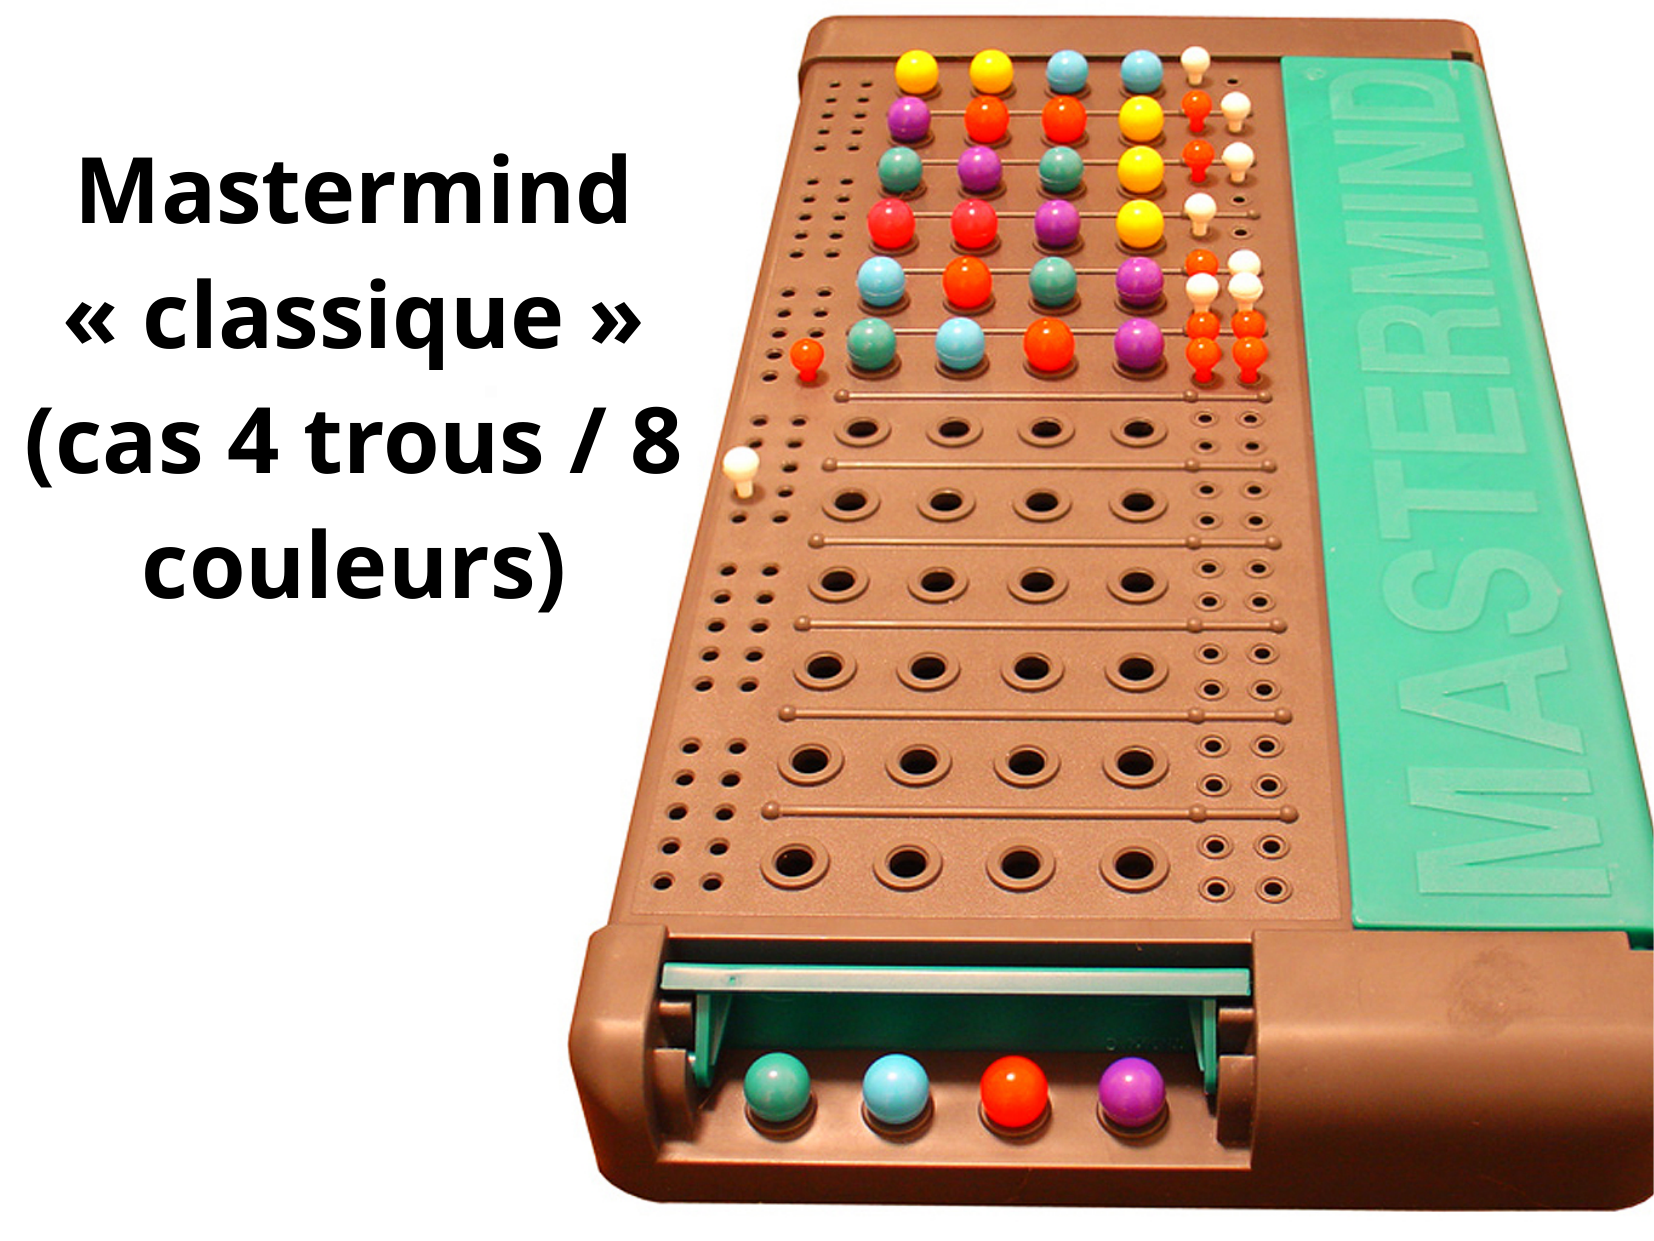

Mastermind « classique » (cas 4 trous / 8 couleurs)